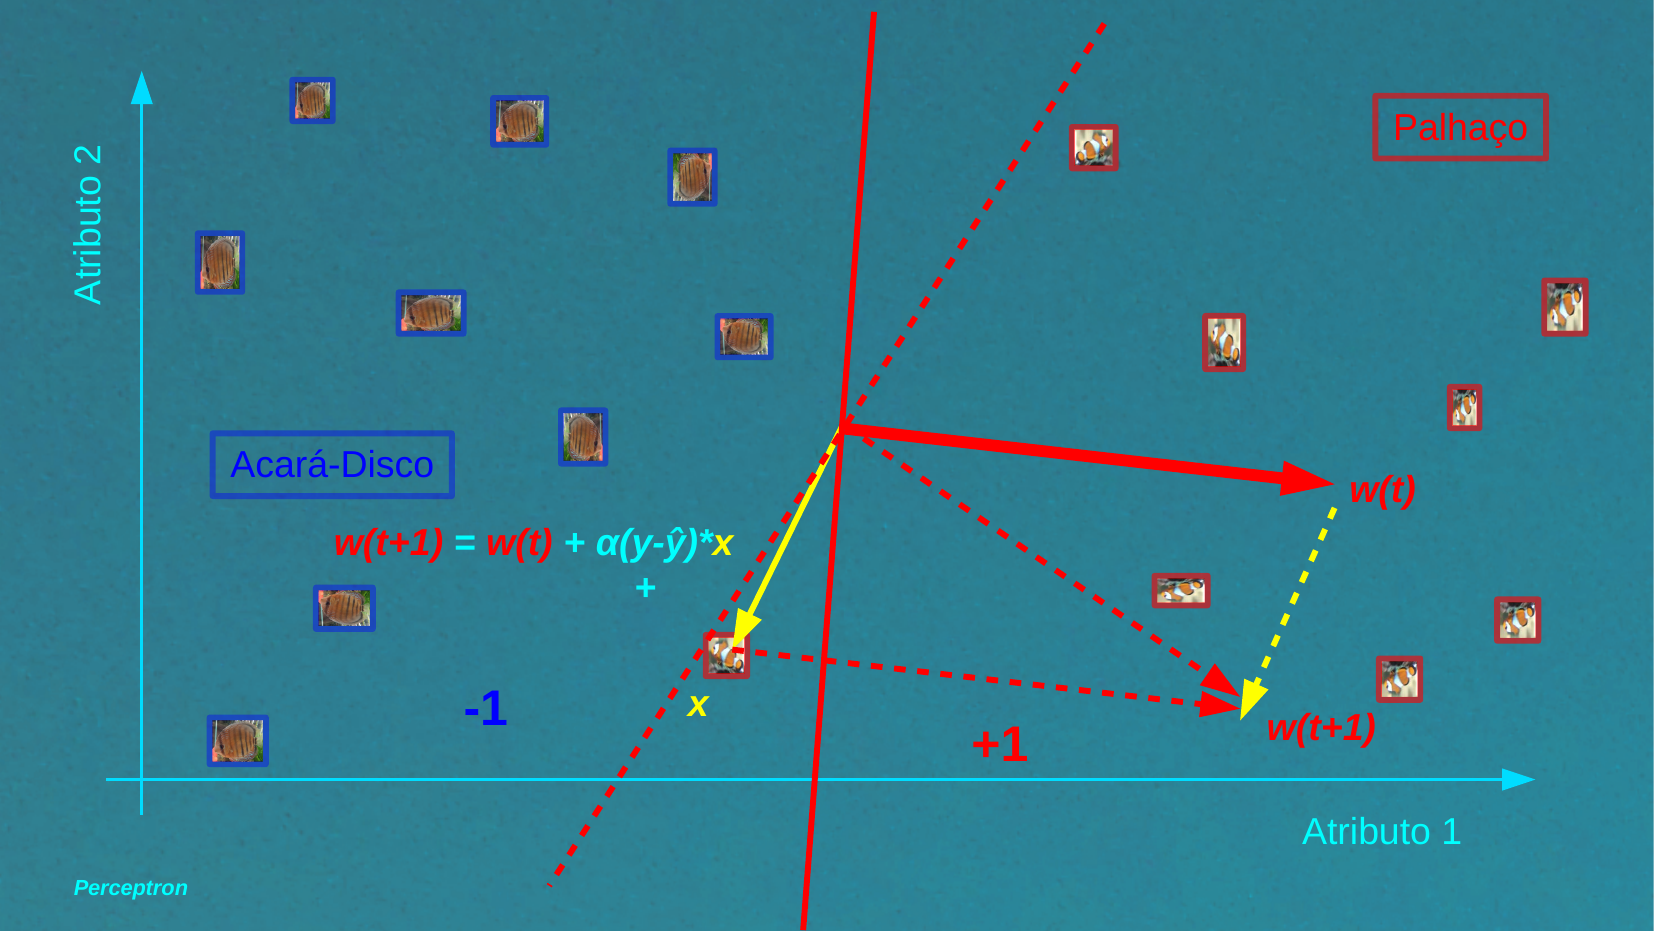

Palhaço
Atributo 2
Acará-Disco
w(t)
w(t+1) = w(t) + α(y-ŷ)*x
+
-1
x
w(t+1)
+1
Atributo 1